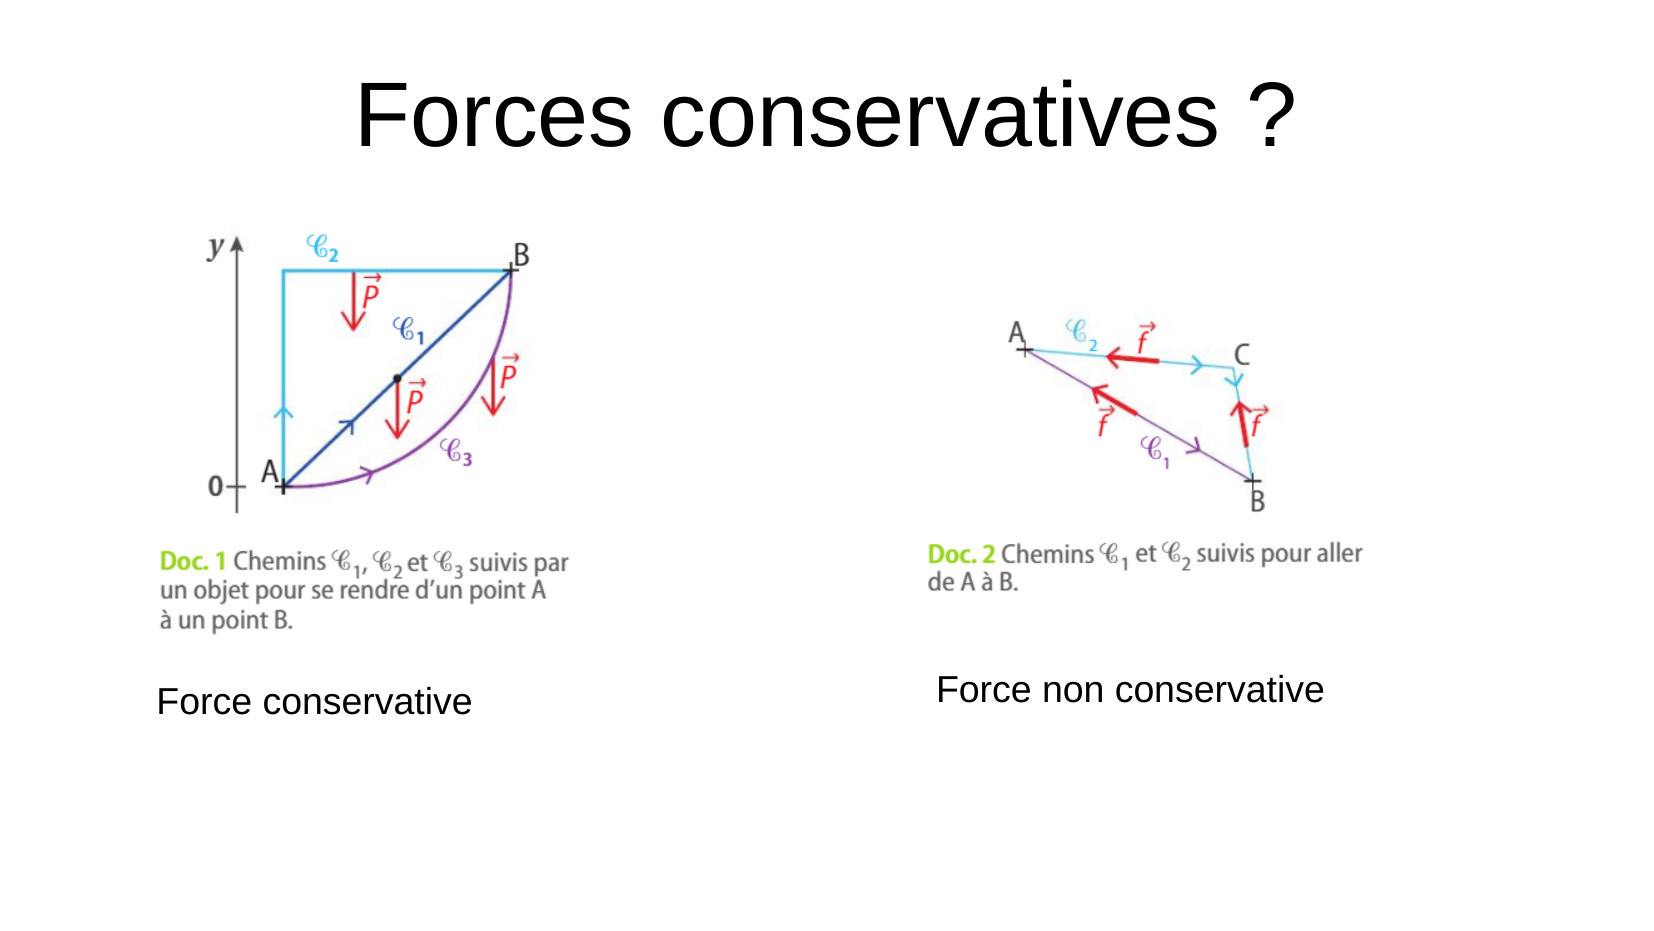

# Forces conservatives ?
Force non conservative
Force conservative